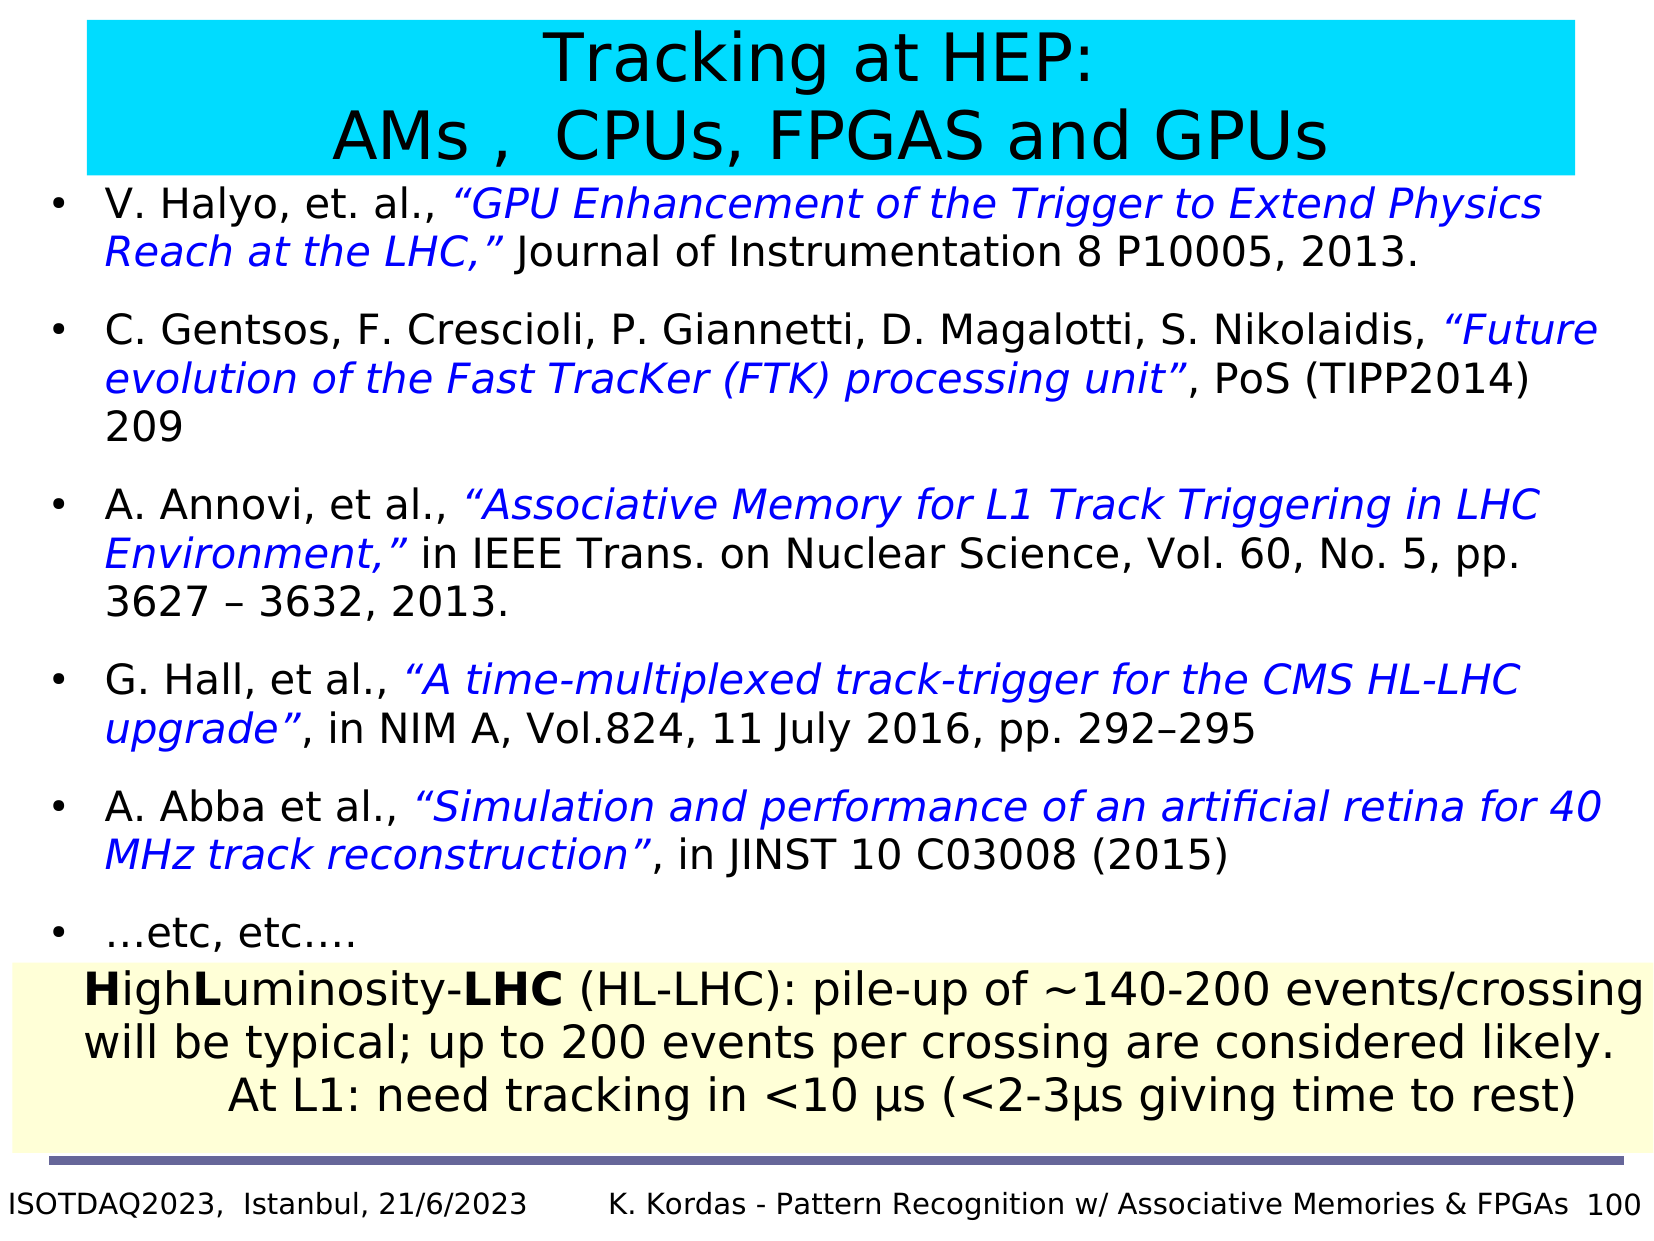

# Tracking at HEP: AMs , CPUs, FPGAS and GPUs
V. Halyo, et. al., “GPU Enhancement of the Trigger to Extend Physics Reach at the LHC,” Journal of Instrumentation 8 P10005, 2013.
C. Gentsos, F. Crescioli, P. Giannetti, D. Magalotti, S. Nikolaidis, “Future evolution of the Fast TracKer (FTK) processing unit”, PoS (TIPP2014) 209
A. Annovi, et al., “Associative Memory for L1 Track Triggering in LHC Environment,” in IEEE Trans. on Nuclear Science, Vol. 60, No. 5, pp. 3627 – 3632, 2013.
G. Hall, et al., “A time-multiplexed track-trigger for the CMS HL-LHC upgrade”, in NIM A, Vol.824, 11 July 2016, pp. 292–295
A. Abba et al., “Simulation and performance of an artificial retina for 40 MHz track reconstruction”, in JINST 10 C03008 (2015)
…etc, etc….
HighLuminosity-LHC (HL-LHC): pile-up of ~140-200 events/crossing will be typical; up to 200 events per crossing are considered likely. At L1: need tracking in <10 μs (<2-3μs giving time to rest)
ISOTDAQ2023, Istanbul, 21/6/2023
K. Kordas - Pattern Recognition w/ Associative Memories & FPGAs
100